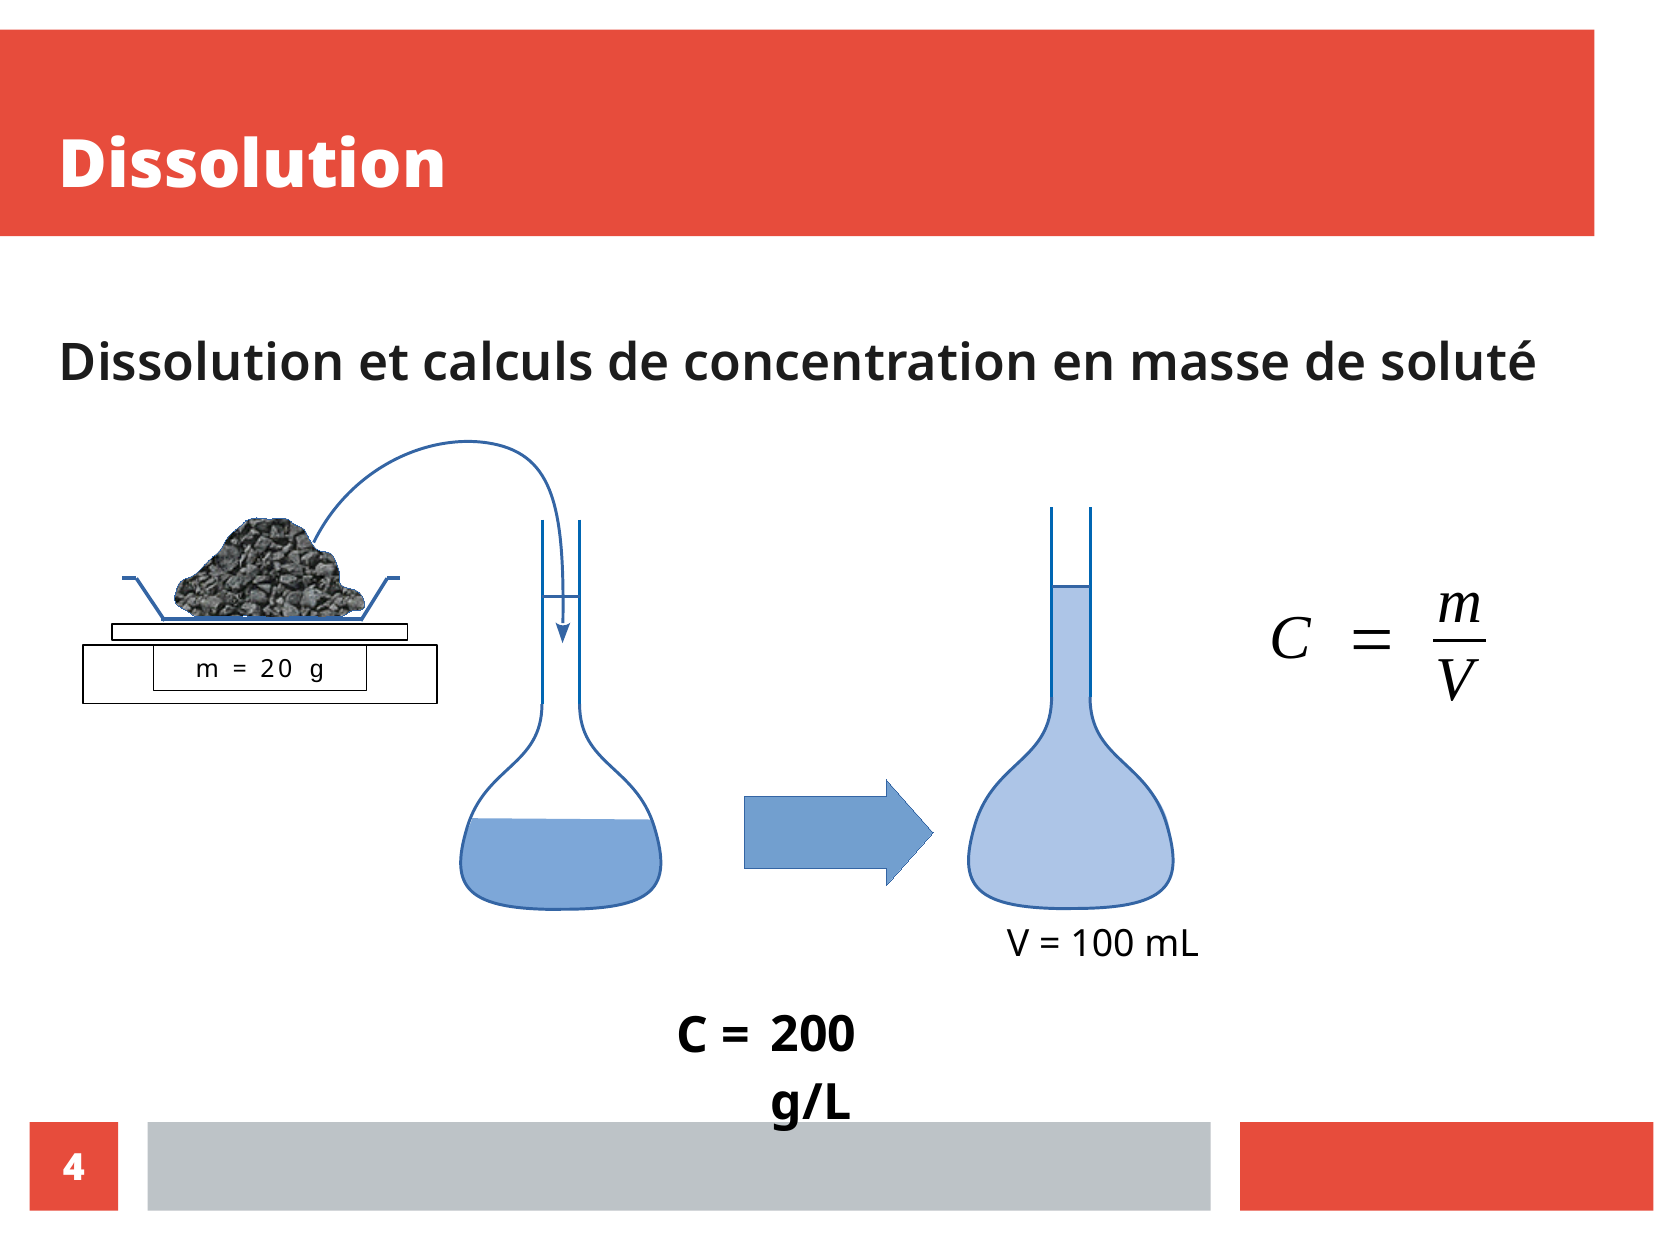

# Dissolution
Dissolution et calculs de concentration en masse de soluté
m = 20 g
V = 100 mL
200 g/L
C =
4